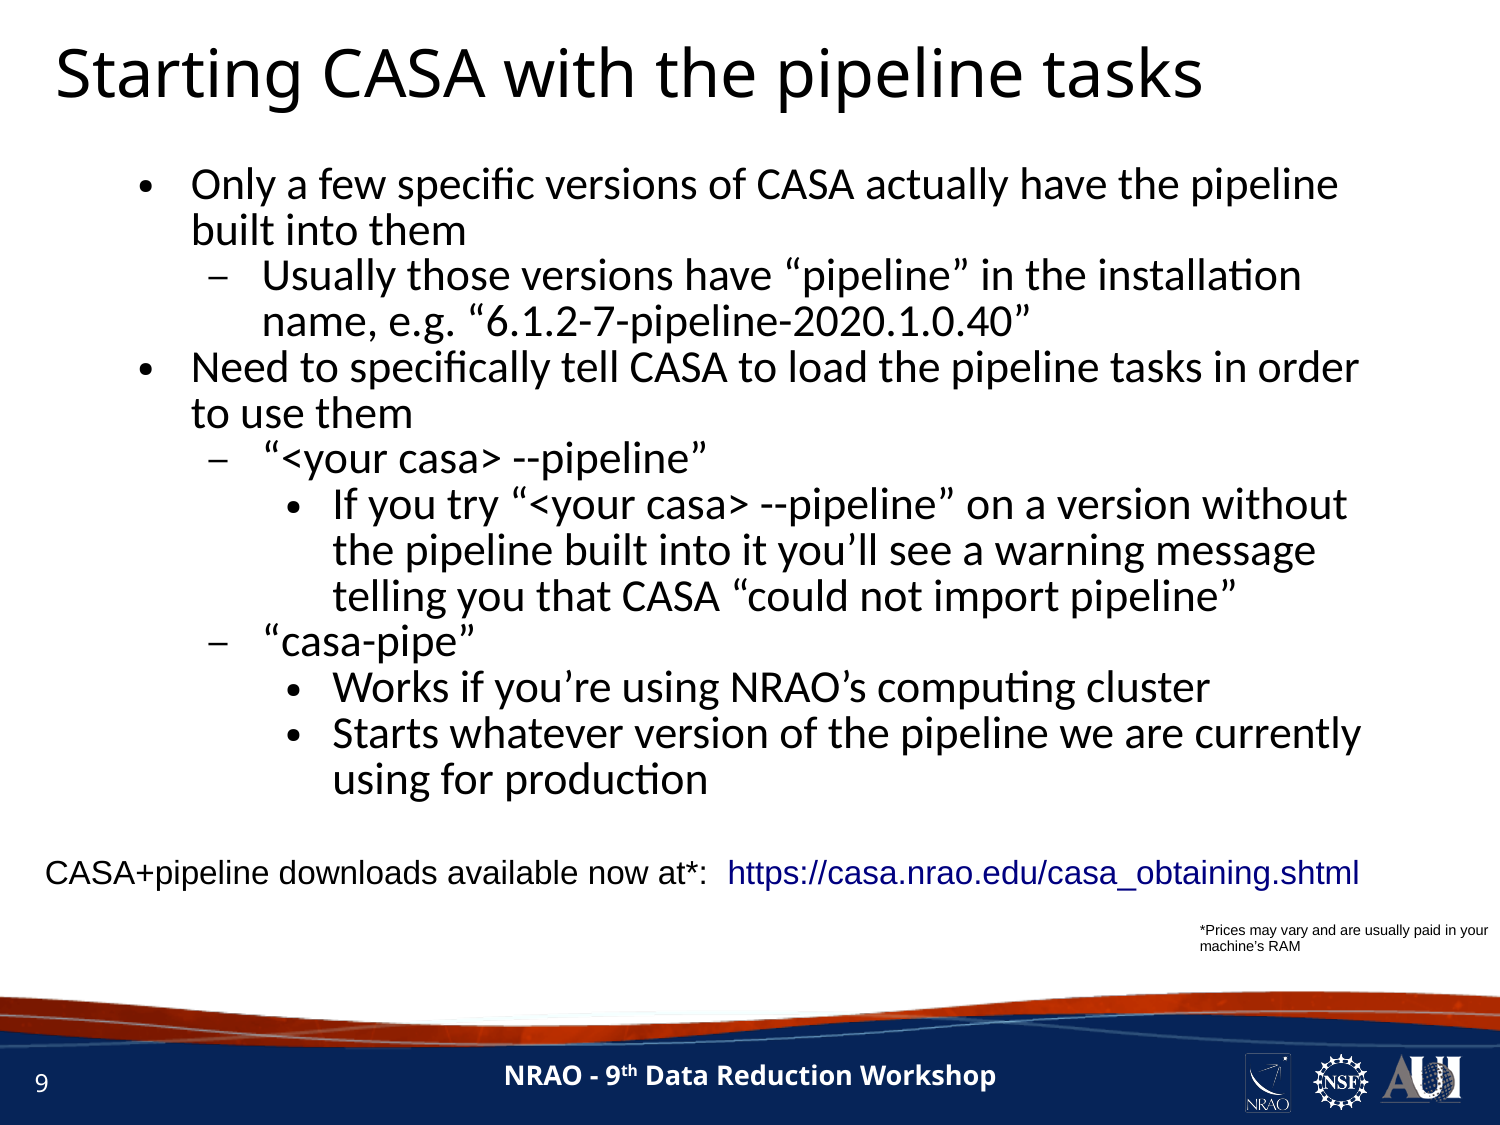

# Starting CASA with the pipeline tasks
Only a few specific versions of CASA actually have the pipeline built into them
Usually those versions have “pipeline” in the installation name, e.g. “6.1.2-7-pipeline-2020.1.0.40”
Need to specifically tell CASA to load the pipeline tasks in order to use them
“<your casa> --pipeline”
If you try “<your casa> --pipeline” on a version without the pipeline built into it you’ll see a warning message telling you that CASA “could not import pipeline”
“casa-pipe”
Works if you’re using NRAO’s computing cluster
Starts whatever version of the pipeline we are currently using for production
CASA+pipeline downloads available now at*: https://casa.nrao.edu/casa_obtaining.shtml
*Prices may vary and are usually paid in your machine’s RAM